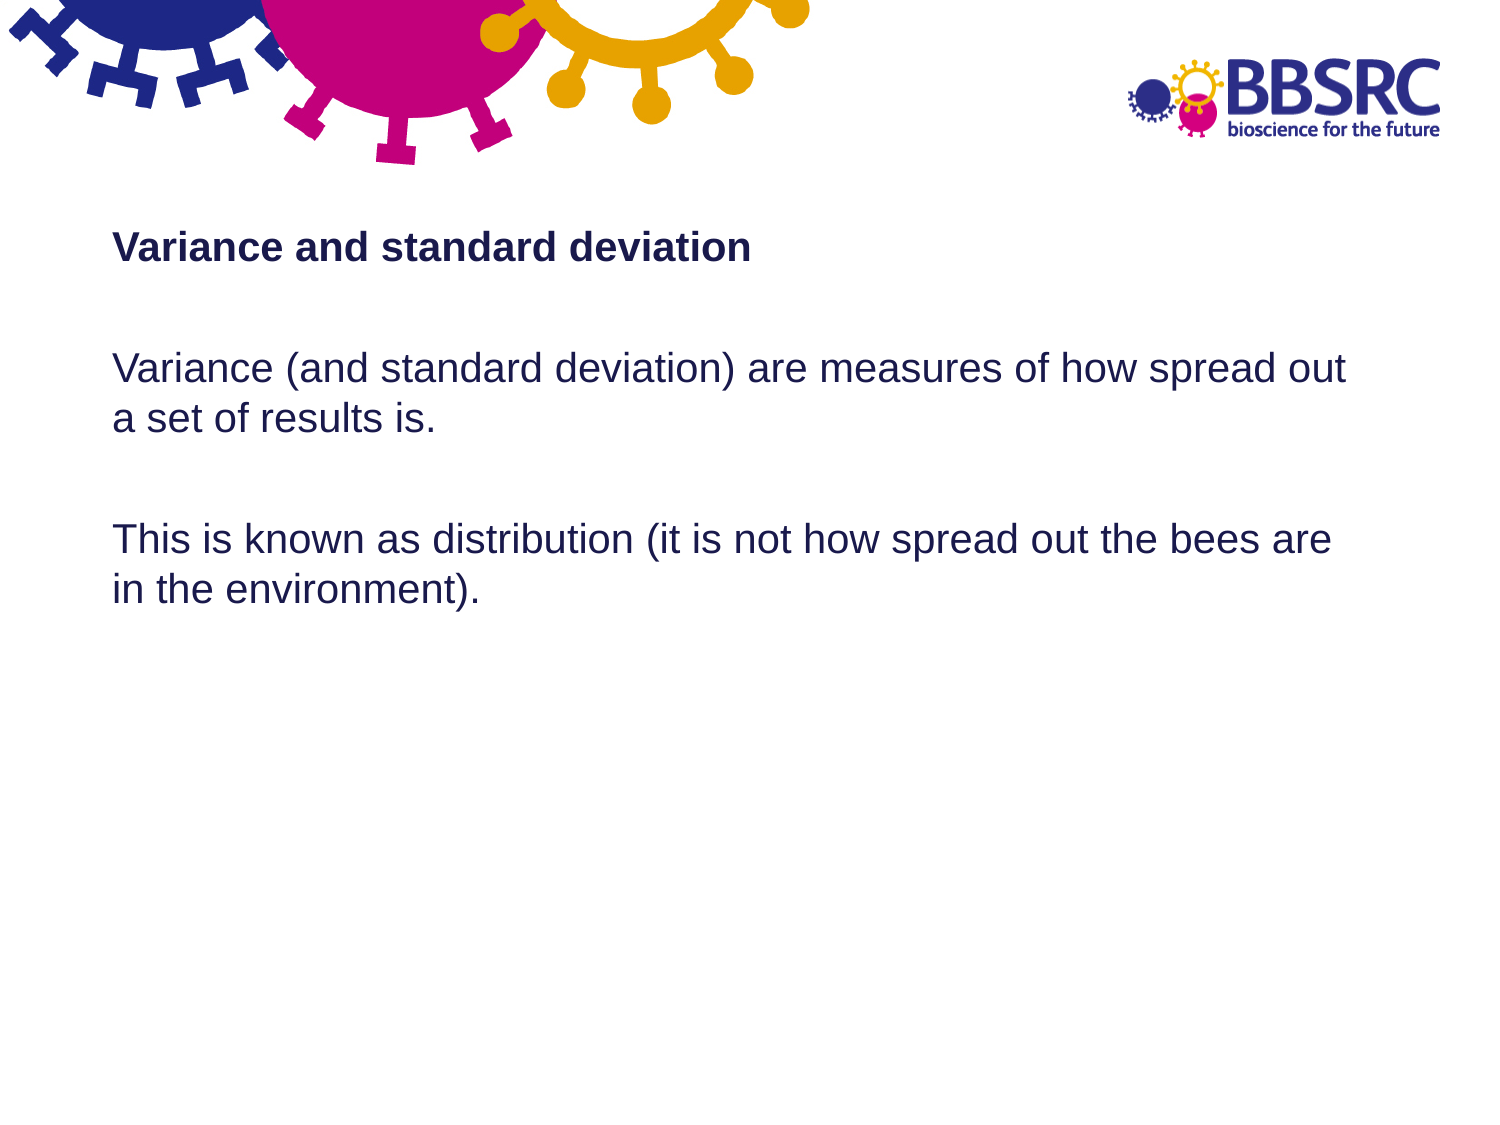

# Variance and standard deviation
Variance (and standard deviation) are measures of how spread out a set of results is.
This is known as distribution (it is not how spread out the bees are in the environment).